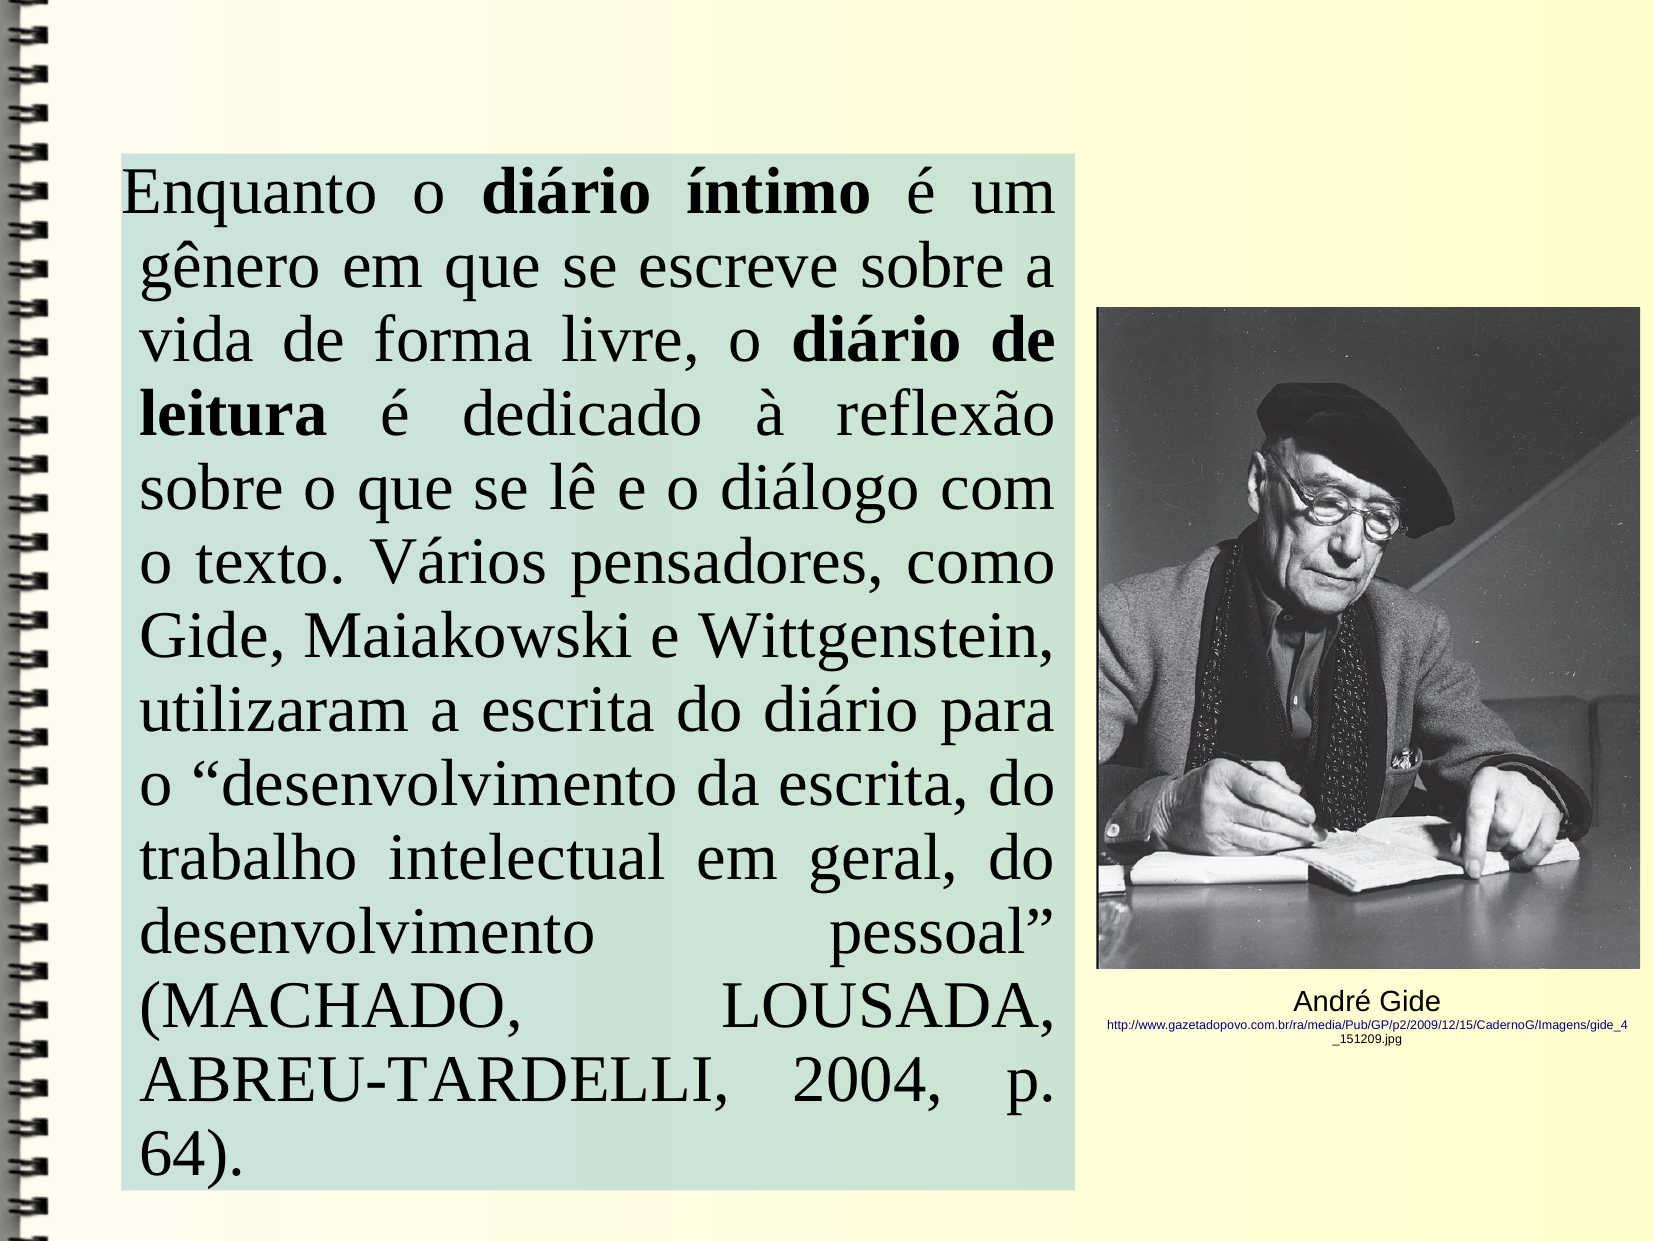

# Enquanto o diário íntimo é um gênero em que se escreve sobre a vida de forma livre, o diário de leitura é dedicado à reflexão sobre o que se lê e o diálogo com o texto. Vários pensadores, como Gide, Maiakowski e Wittgenstein, utilizaram a escrita do diário para o “desenvolvimento da escrita, do trabalho intelectual em geral, do desenvolvimento pessoal” (MACHADO, LOUSADA, ABREU-TARDELLI, 2004, p. 64).
André Gide
http://www.gazetadopovo.com.br/ra/media/Pub/GP/p2/2009/12/15/CadernoG/Imagens/gide_4
_151209.jpg